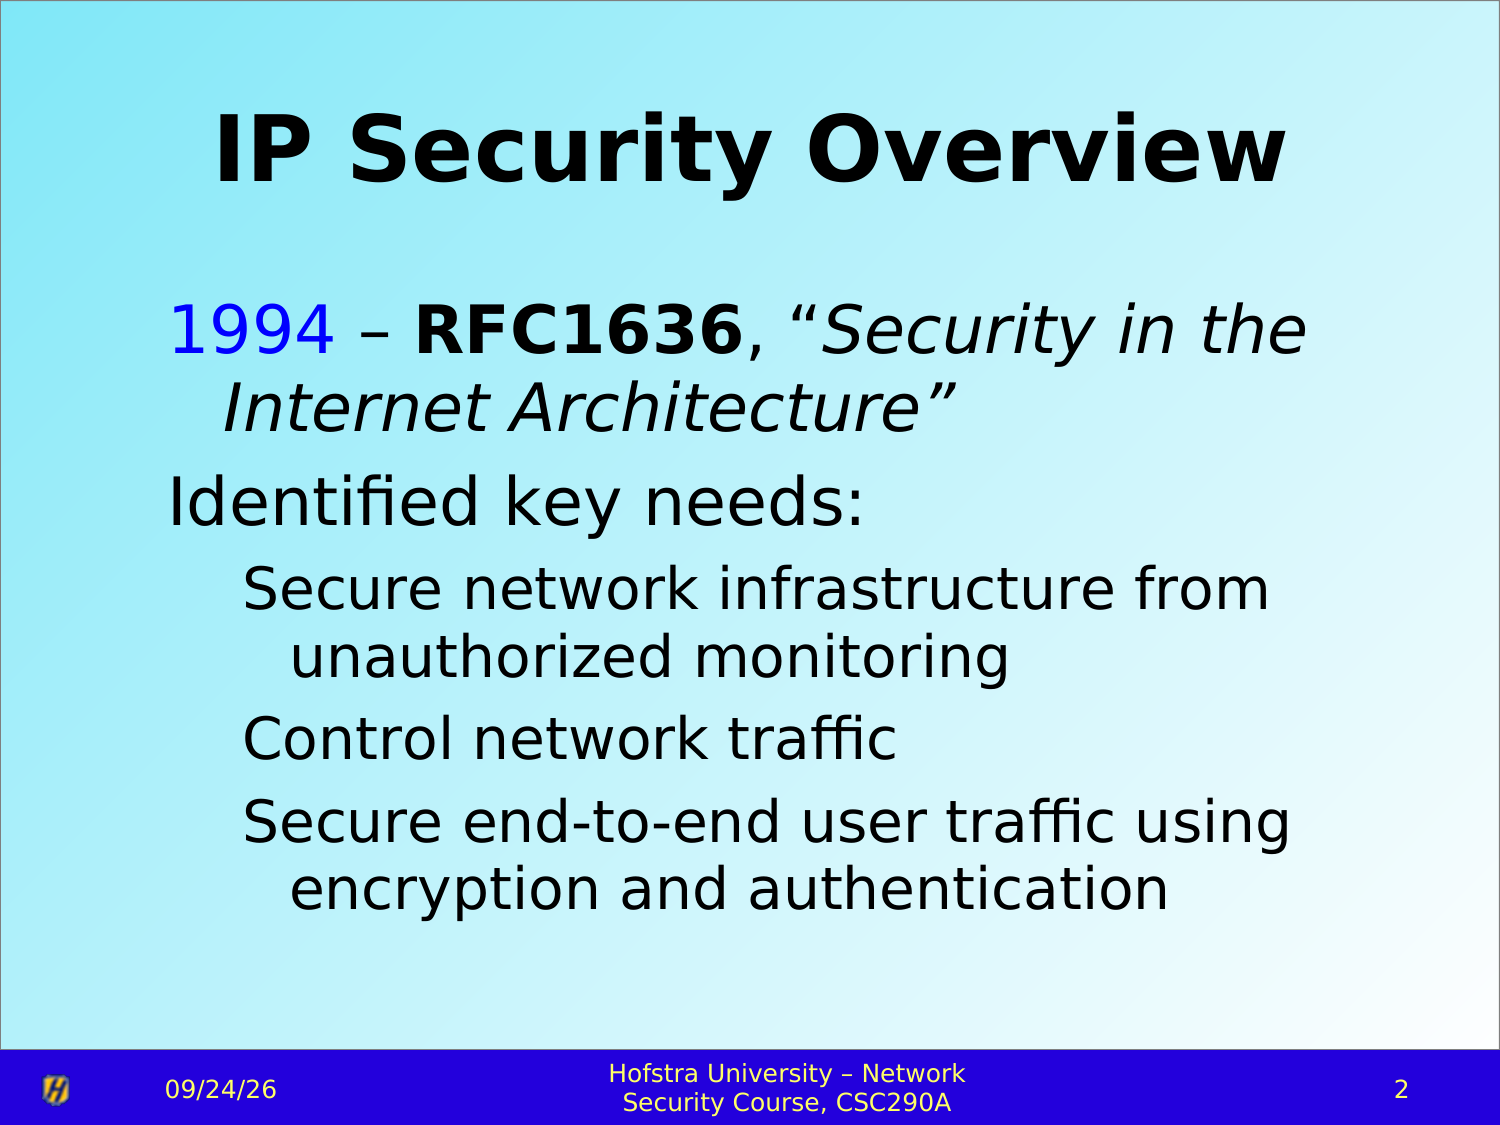

# IP Security Overview
1994 – RFC1636, “Security in the Internet Architecture”
Identified key needs:
Secure network infrastructure from unauthorized monitoring
Control network traffic
Secure end-to-end user traffic using encryption and authentication
2